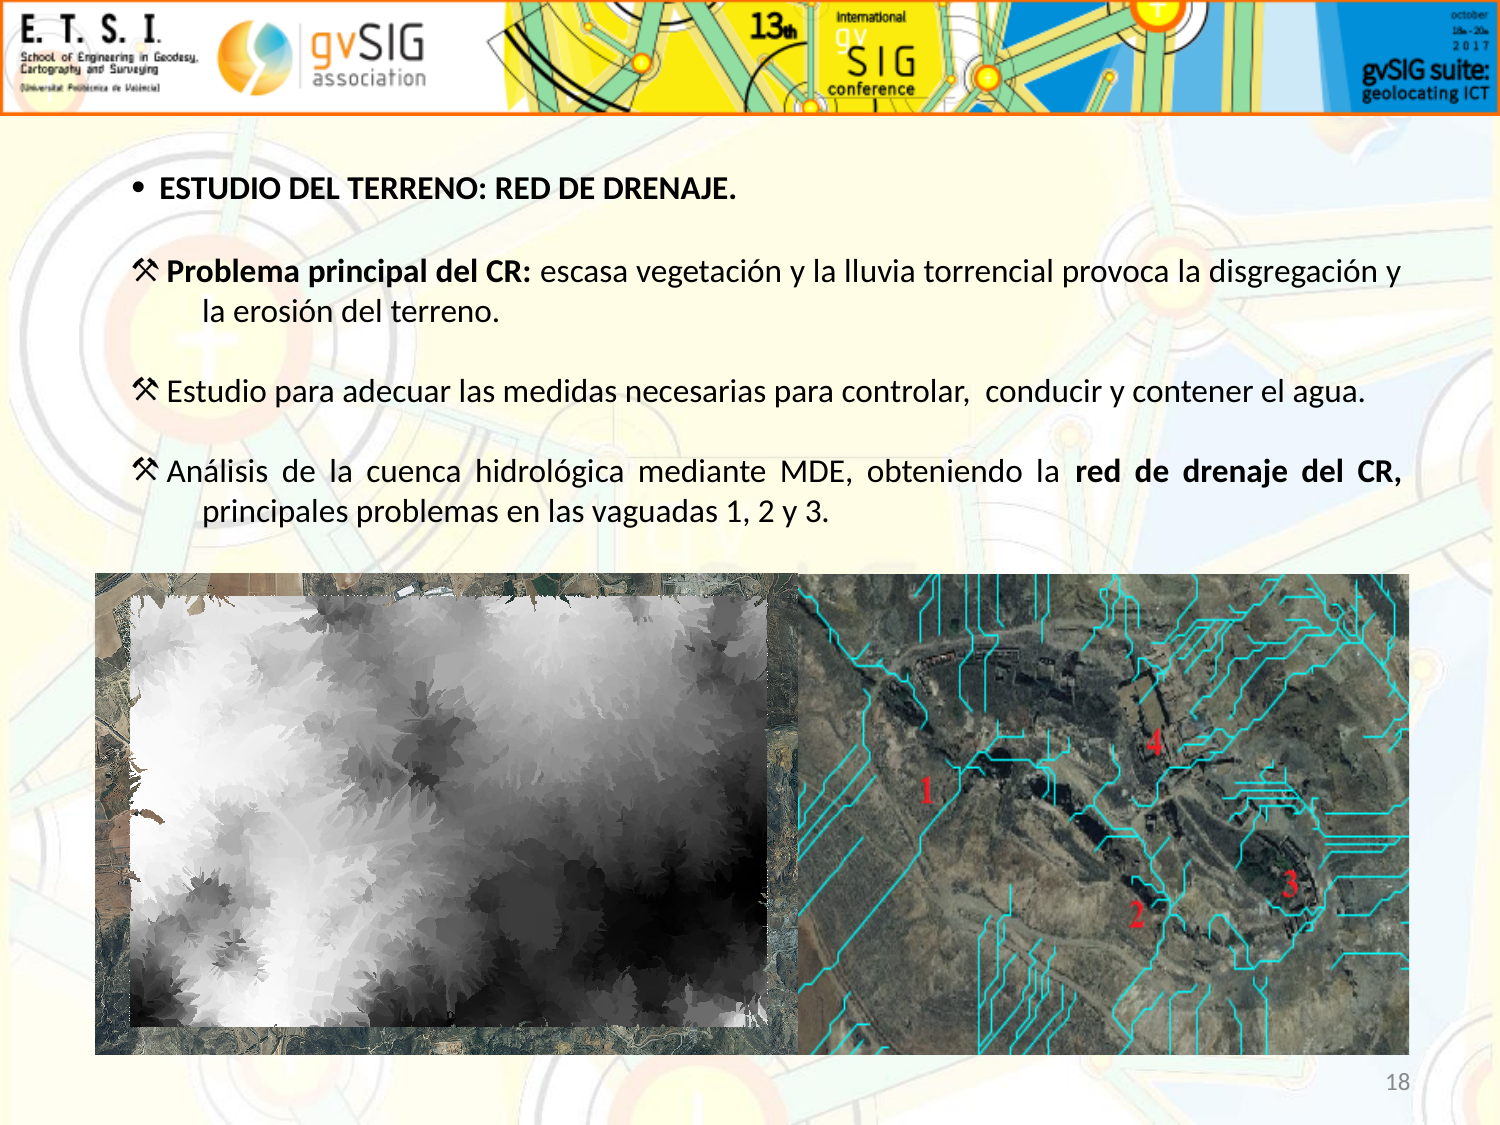

ESTUDIO DEL TERRENO: RED DE DRENAJE.
Problema principal del CR: escasa vegetación y la lluvia torrencial provoca la disgregación y la erosión del terreno.
Estudio para adecuar las medidas necesarias para controlar, conducir y contener el agua.
Análisis de la cuenca hidrológica mediante MDE, obteniendo la red de drenaje del CR, principales problemas en las vaguadas 1, 2 y 3.